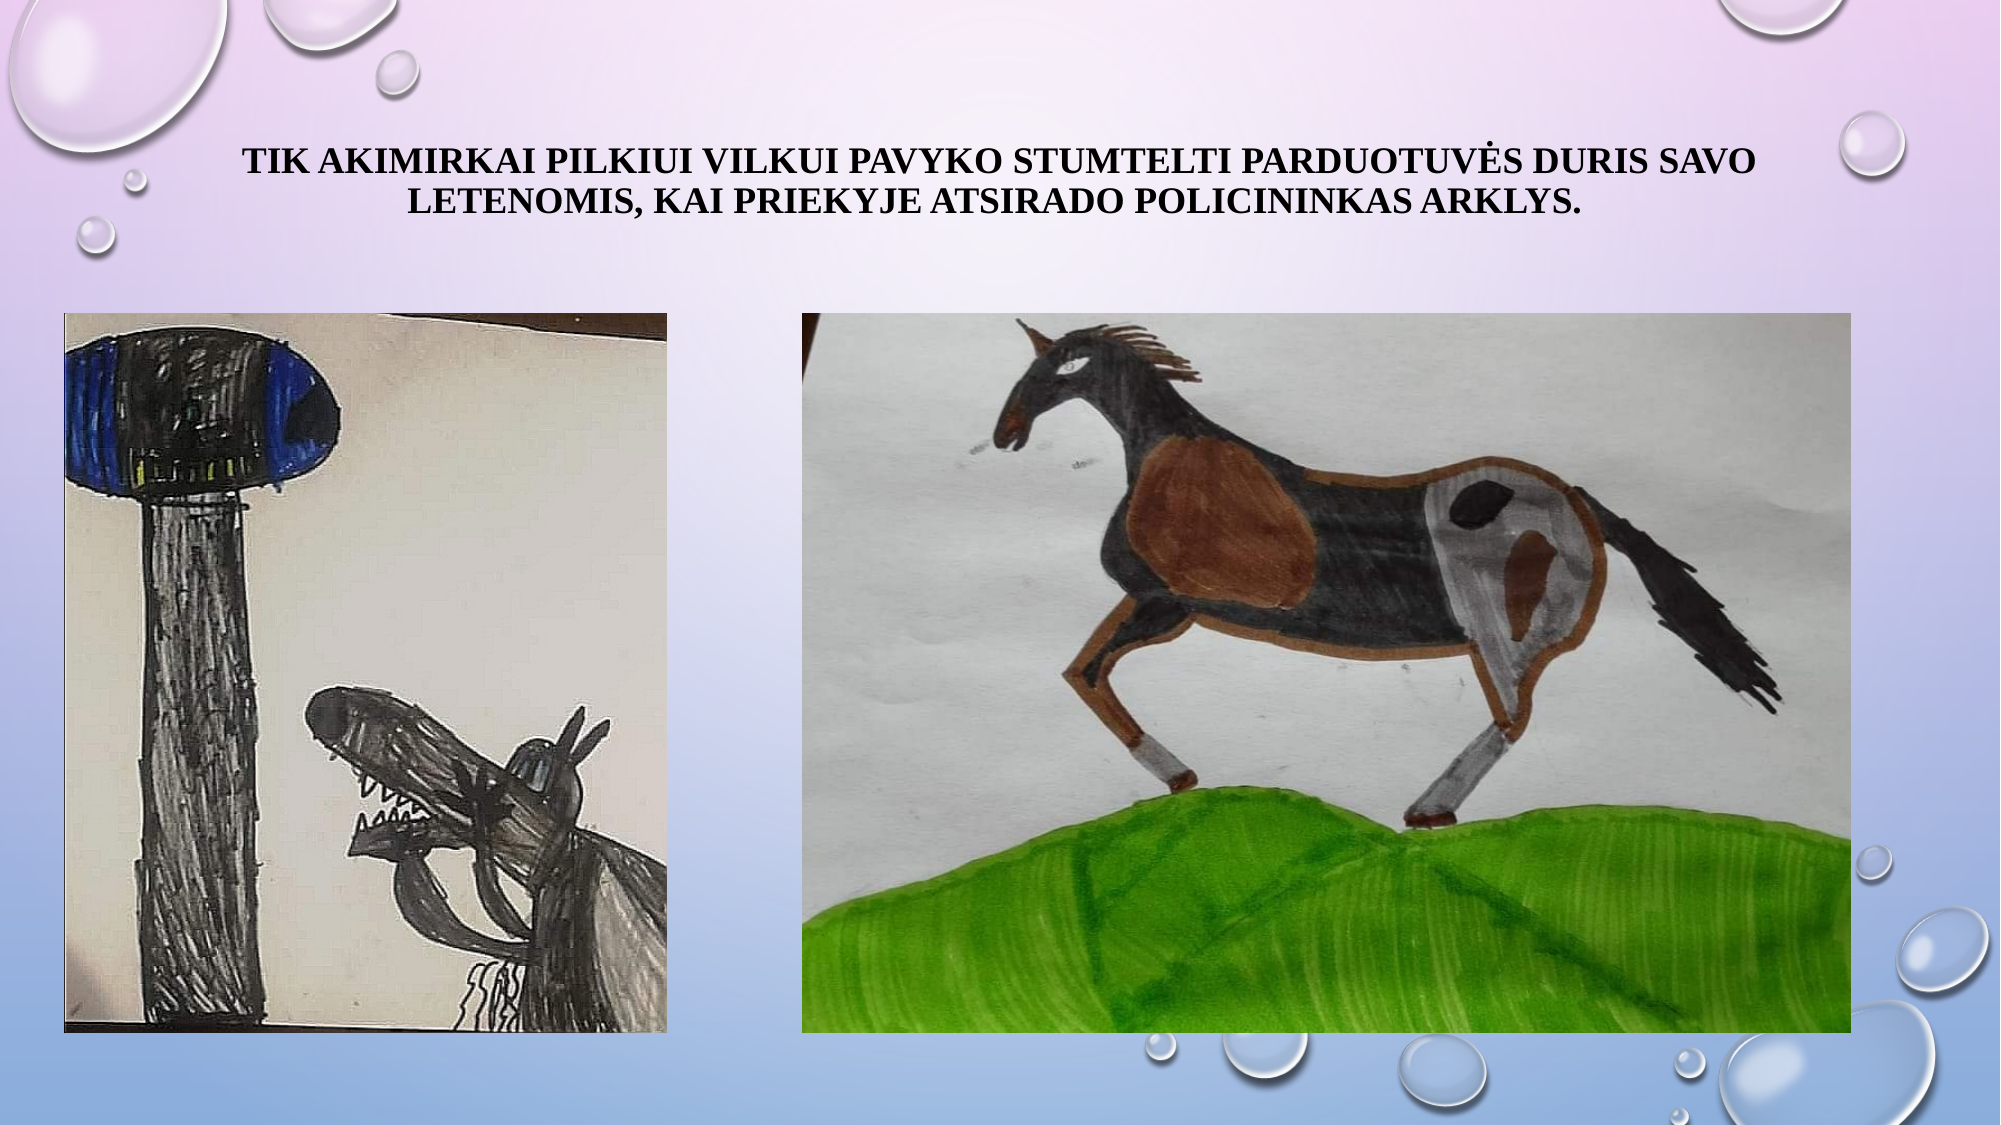

# Tik akimirkai Pilkiui vilkui pavyko stumtelti parduotuvės duris savo letenomis, kai priekyje atsirado policininkas arklys.